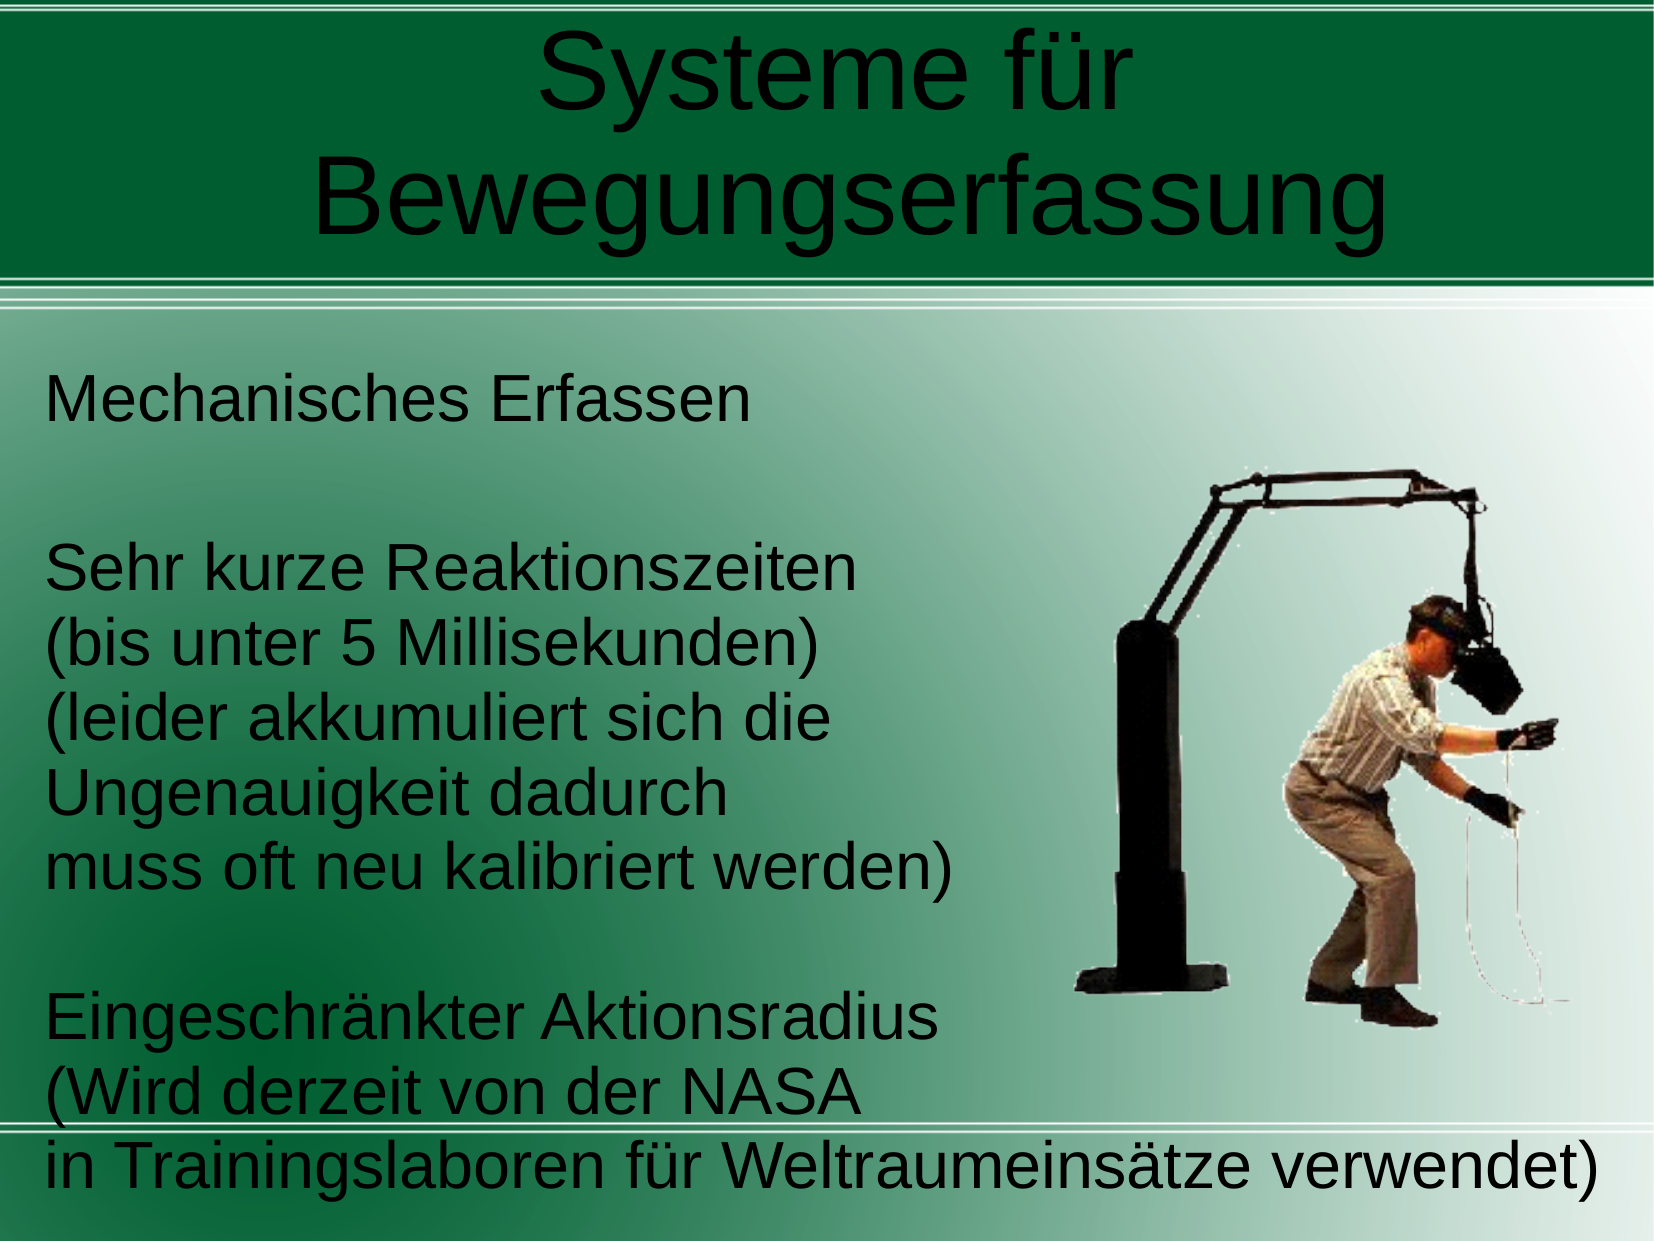

Systeme für
Bewegungserfassung
Mechanisches Erfassen
Sehr kurze Reaktionszeiten
(bis unter 5 Millisekunden)
(leider akkumuliert sich die
Ungenauigkeit dadurch
muss oft neu kalibriert werden)
Eingeschränkter Aktionsradius
(Wird derzeit von der NASA
in Trainingslaboren für Weltraumeinsätze verwendet)